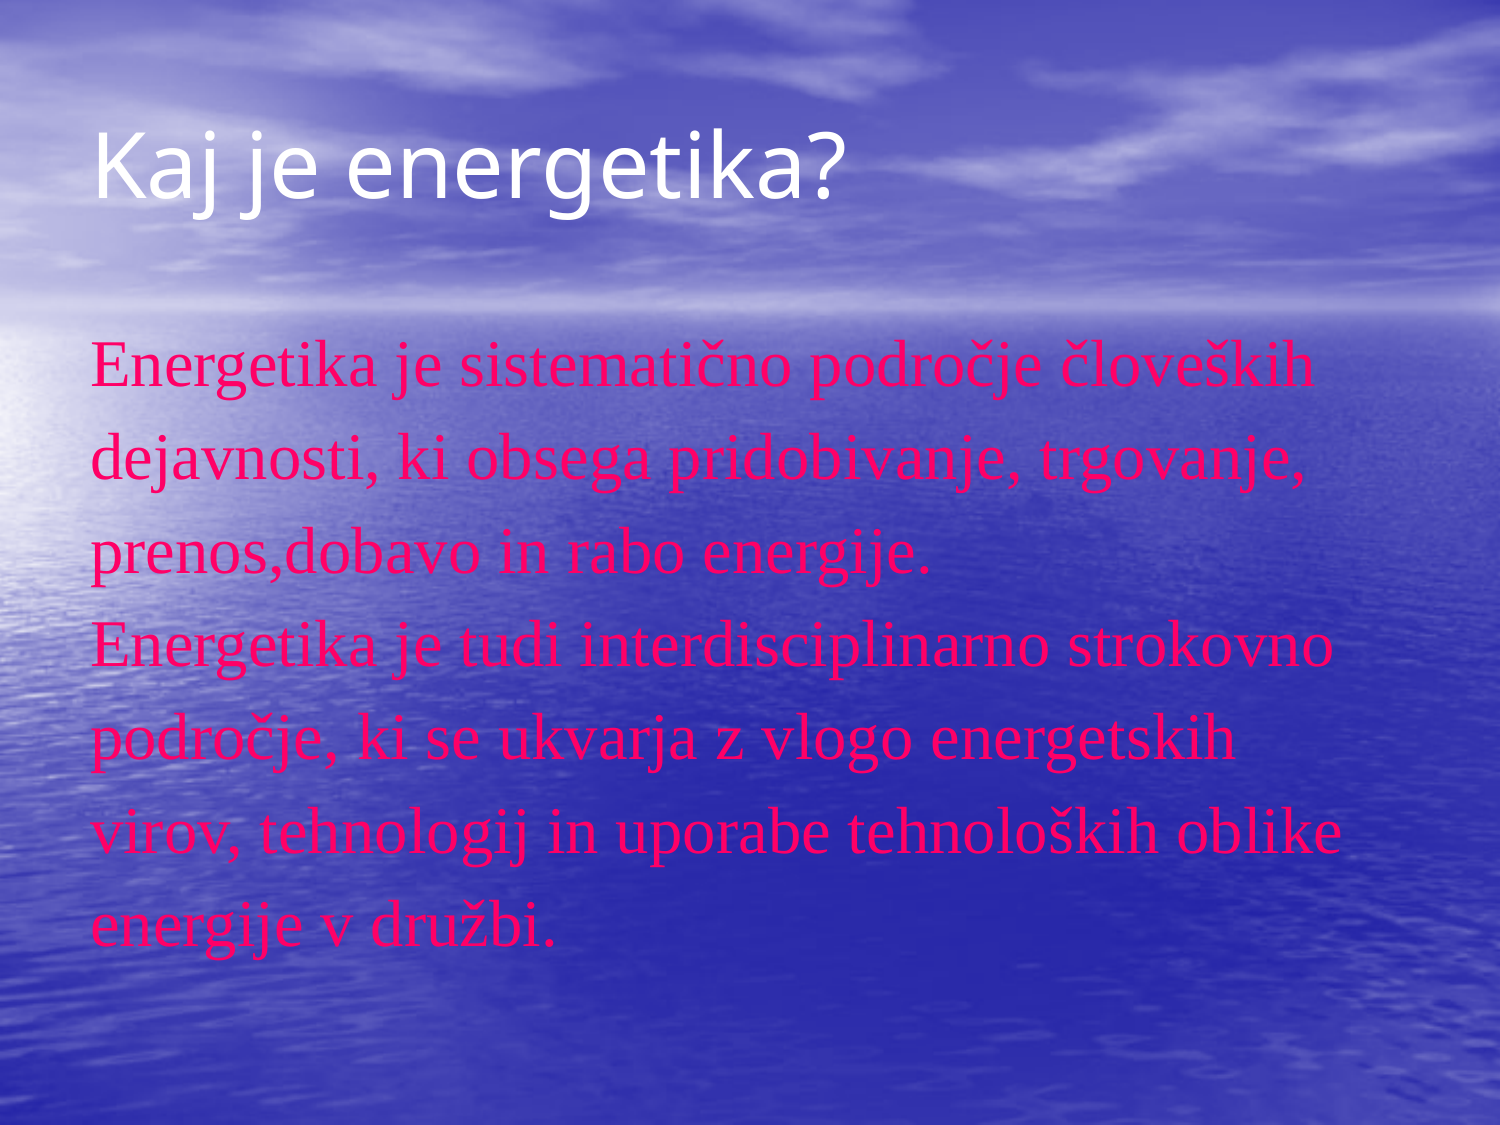

# Kaj je energetika?
Energetika je sistematično področje človeških
dejavnosti, ki obsega pridobivanje, trgovanje,
prenos,dobavo in rabo energije.
Energetika je tudi interdisciplinarno strokovno
področje, ki se ukvarja z vlogo energetskih
virov, tehnologij in uporabe tehnoloških oblike
energije v družbi.